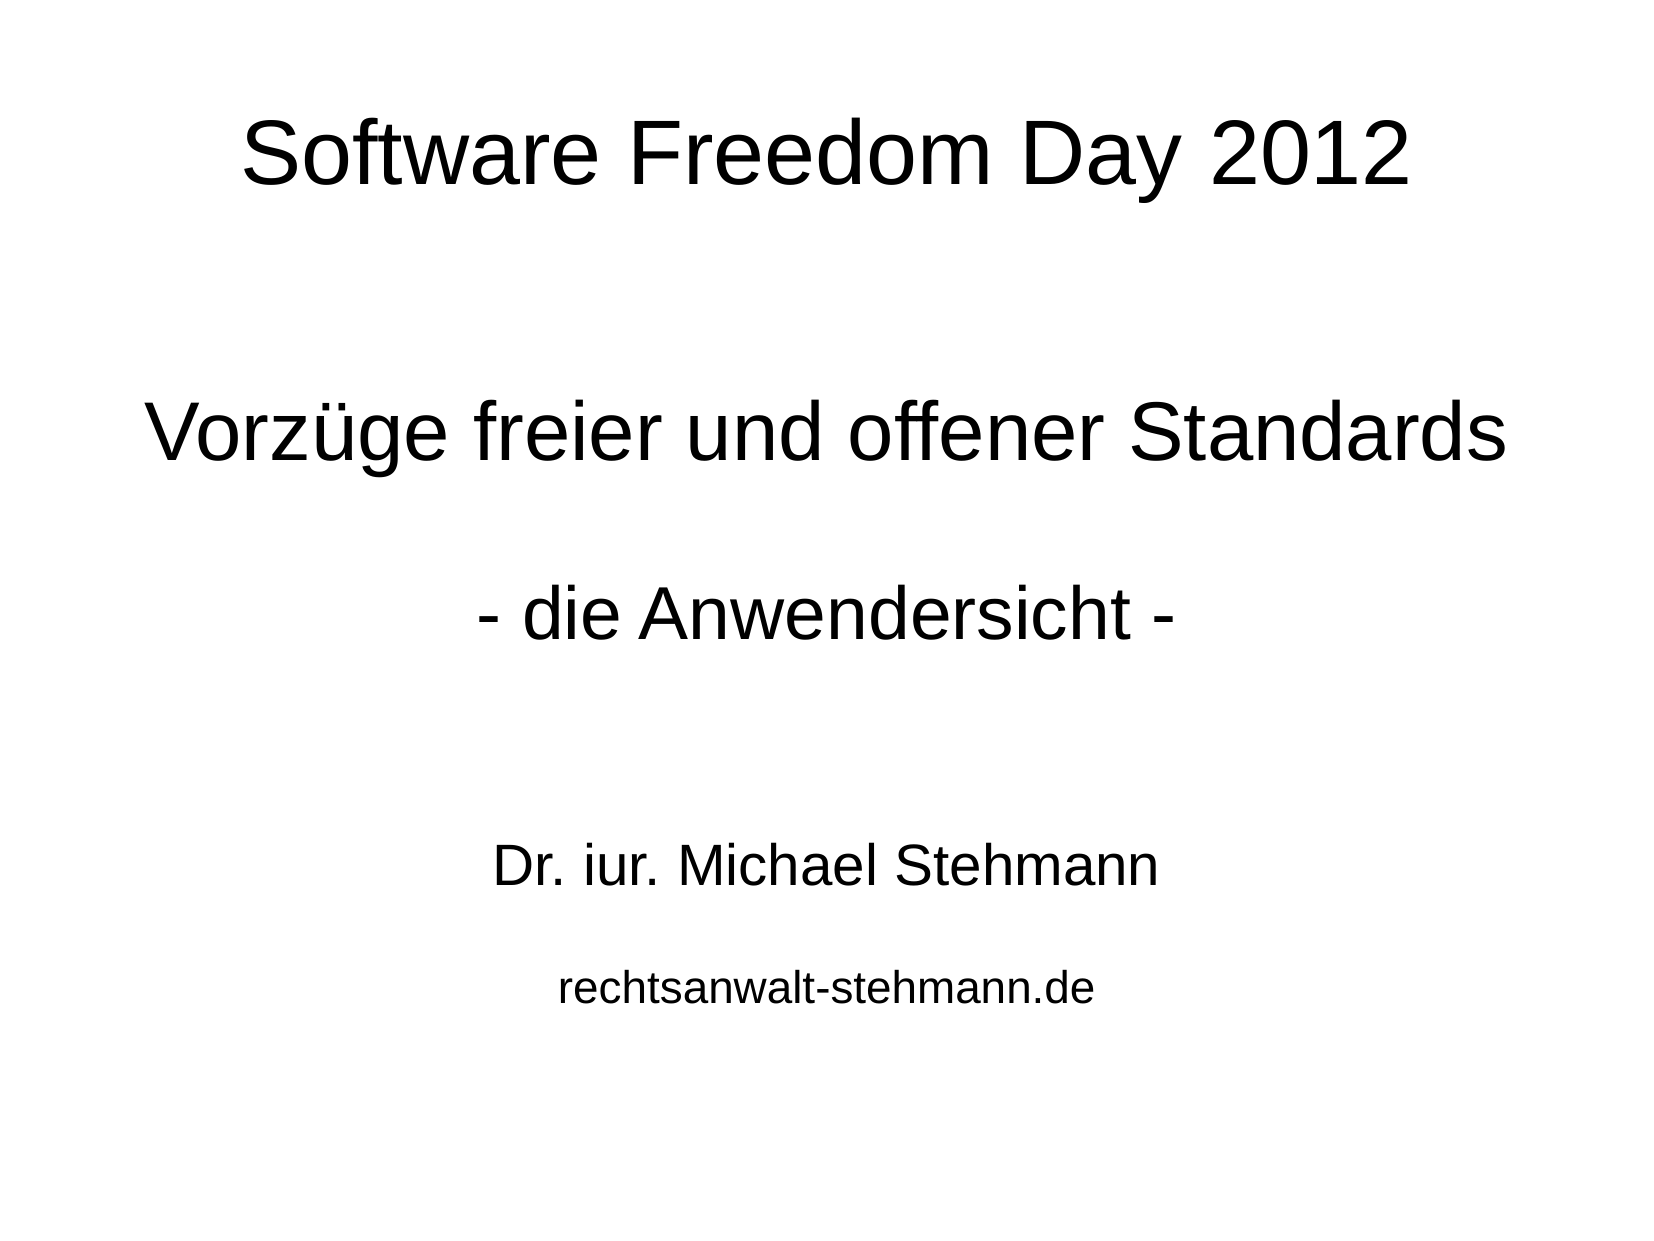

# Software Freedom Day 2012
Vorzüge freier und offener Standards
- die Anwendersicht -
Dr. iur. Michael Stehmann
rechtsanwalt-stehmann.de